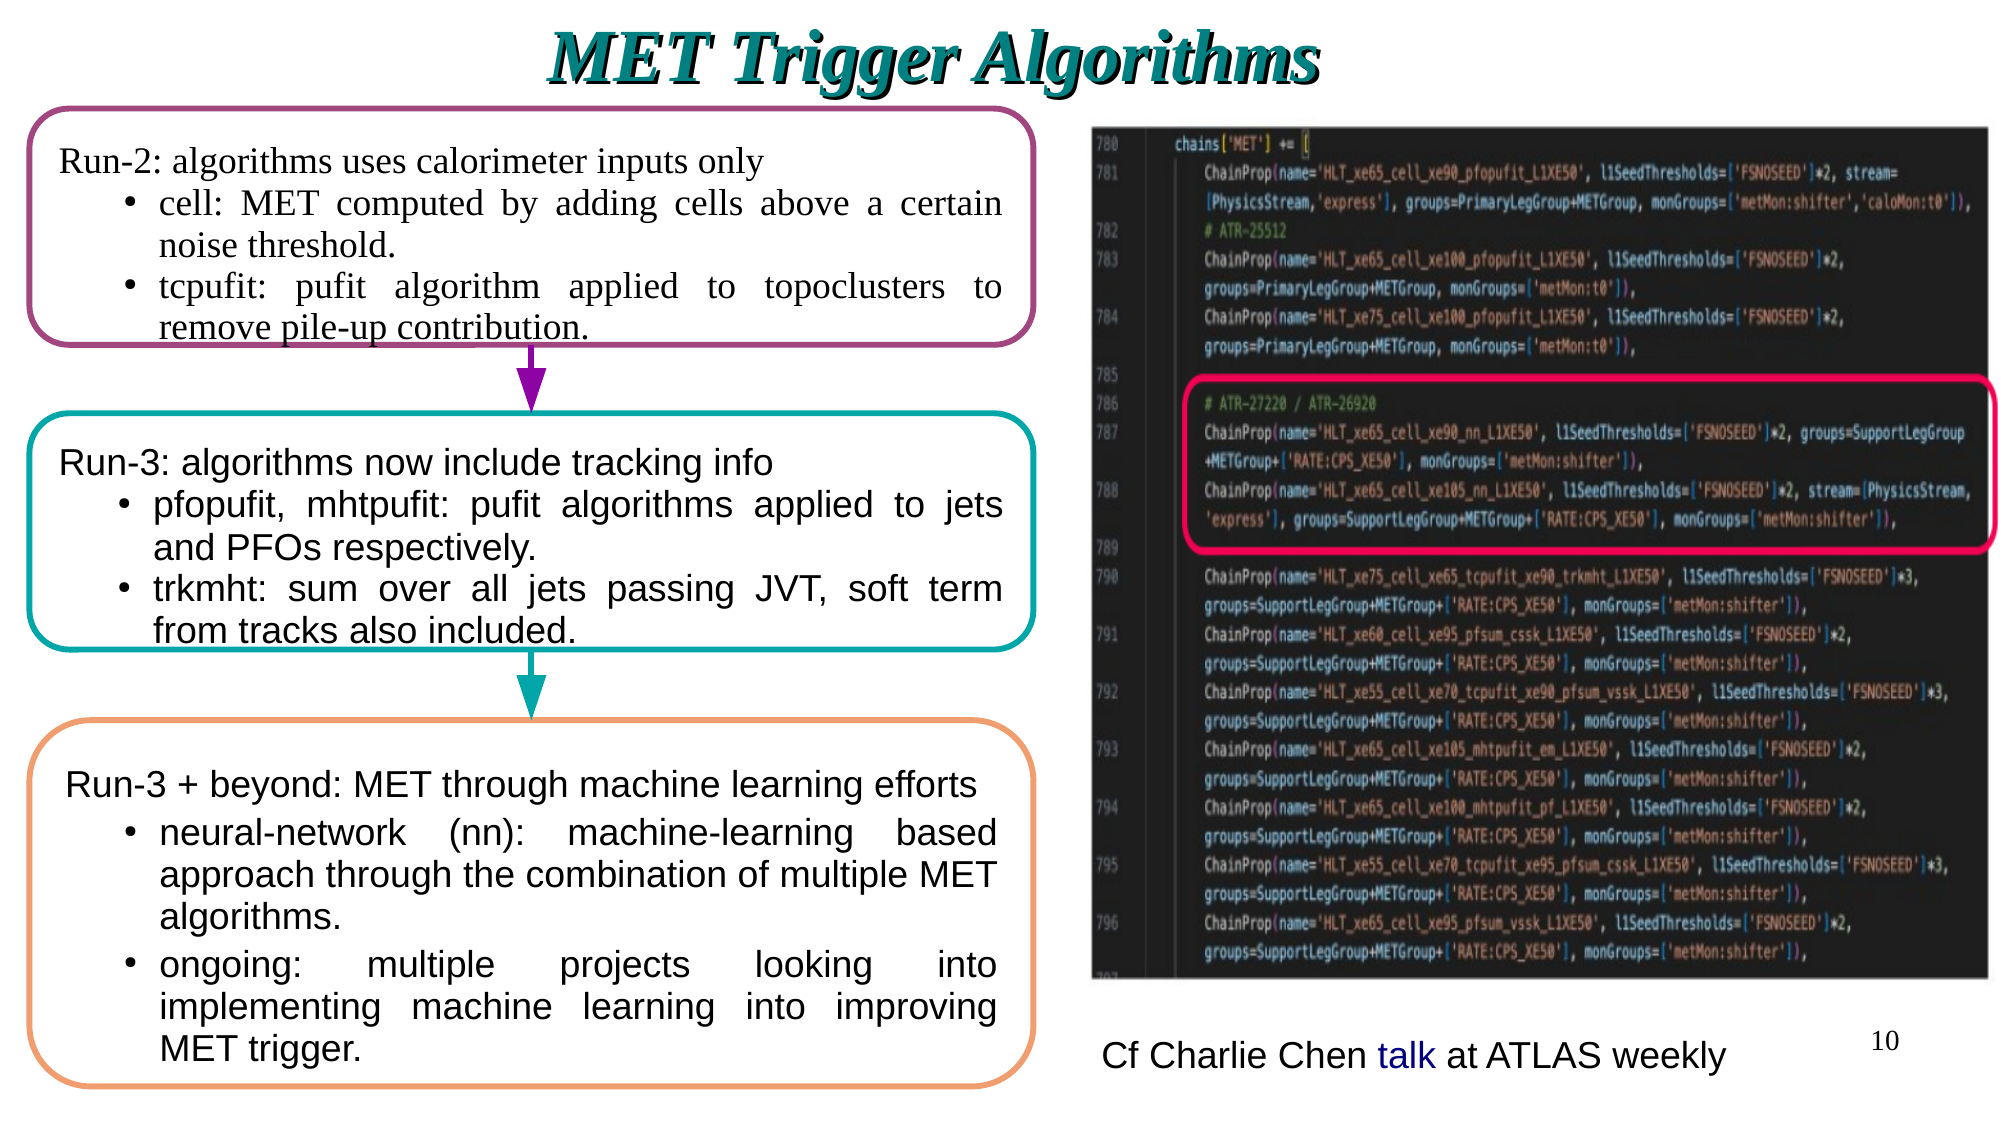

# MET Trigger Algorithms
Run-2: algorithms uses calorimeter inputs only
cell: MET computed by adding cells above a certain noise threshold.
tcpufit: pufit algorithm applied to topoclusters to remove pile-up contribution.
Run-3: algorithms now include tracking info
pfopufit, mhtpufit: pufit algorithms applied to jets and PFOs respectively.
trkmht: sum over all jets passing JVT, soft term from tracks also included.
Run-3 + beyond: MET through machine learning efforts
neural-network (nn): machine-learning based approach through the combination of multiple MET algorithms.
ongoing: multiple projects looking into implementing machine learning into improving MET trigger.
10
Cf Charlie Chen talk at ATLAS weekly